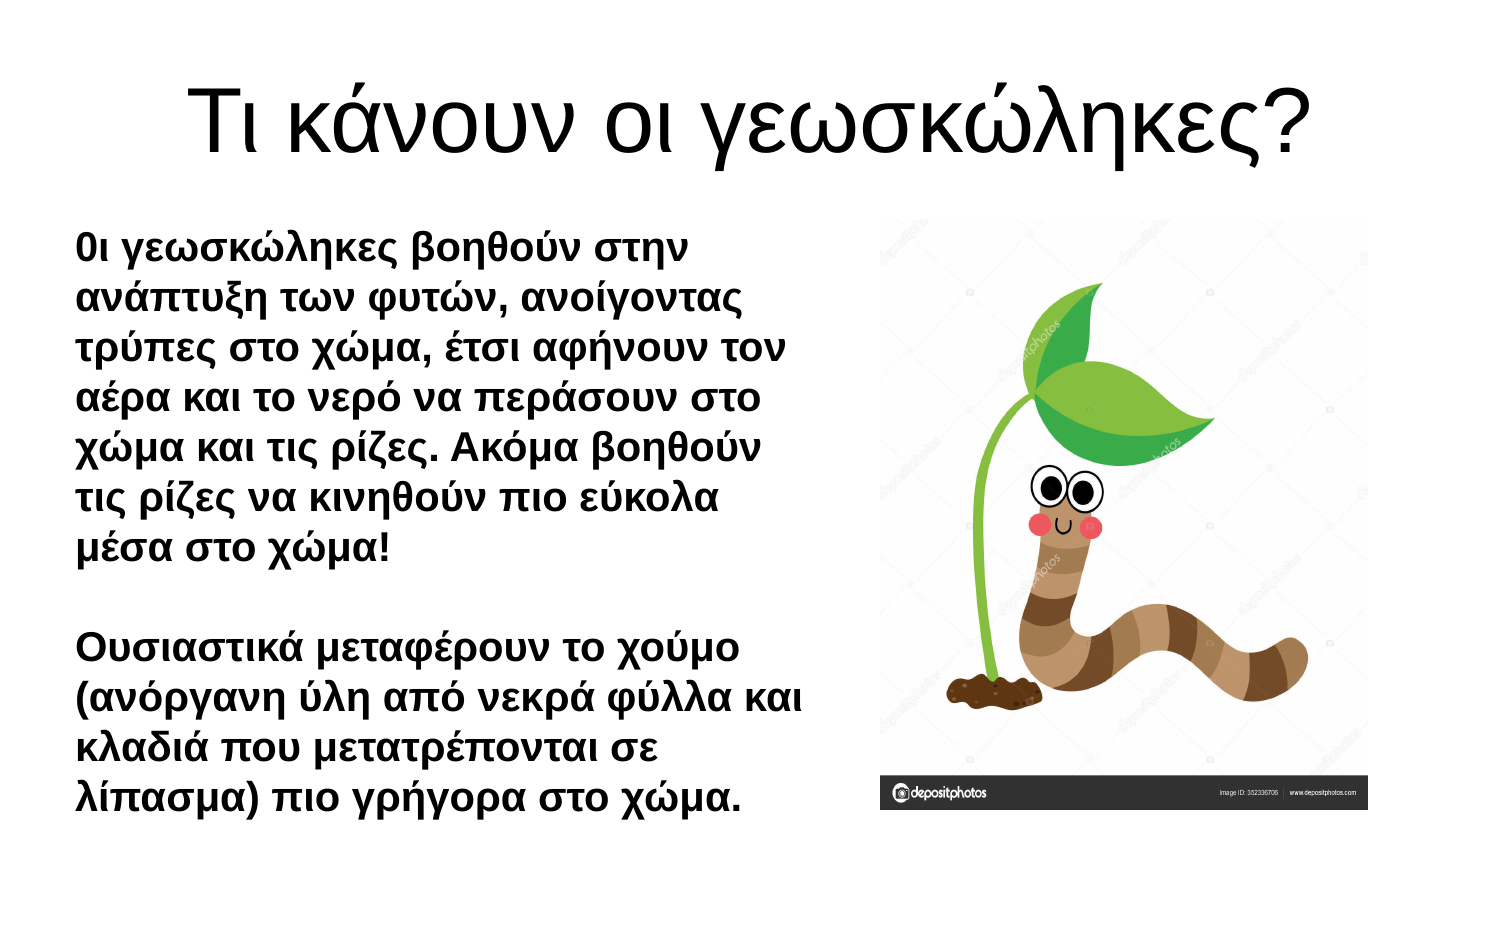

# Τι κάνουν οι γεωσκώληκες?
0ι γεωσκώληκες βοηθούν στην ανάπτυξη των φυτών, ανοίγοντας τρύπες στο χώμα, έτσι αφήνουν τον αέρα και το νερό να περάσουν στο χώμα και τις ρίζες. Ακόμα βοηθούν τις ρίζες να κινηθούν πιο εύκολα μέσα στο χώμα!
Ουσιαστικά μεταφέρουν το χούμο (ανόργανη ύλη από νεκρά φύλλα και κλαδιά που μετατρέπονται σε λίπασμα) πιο γρήγορα στο χώμα.